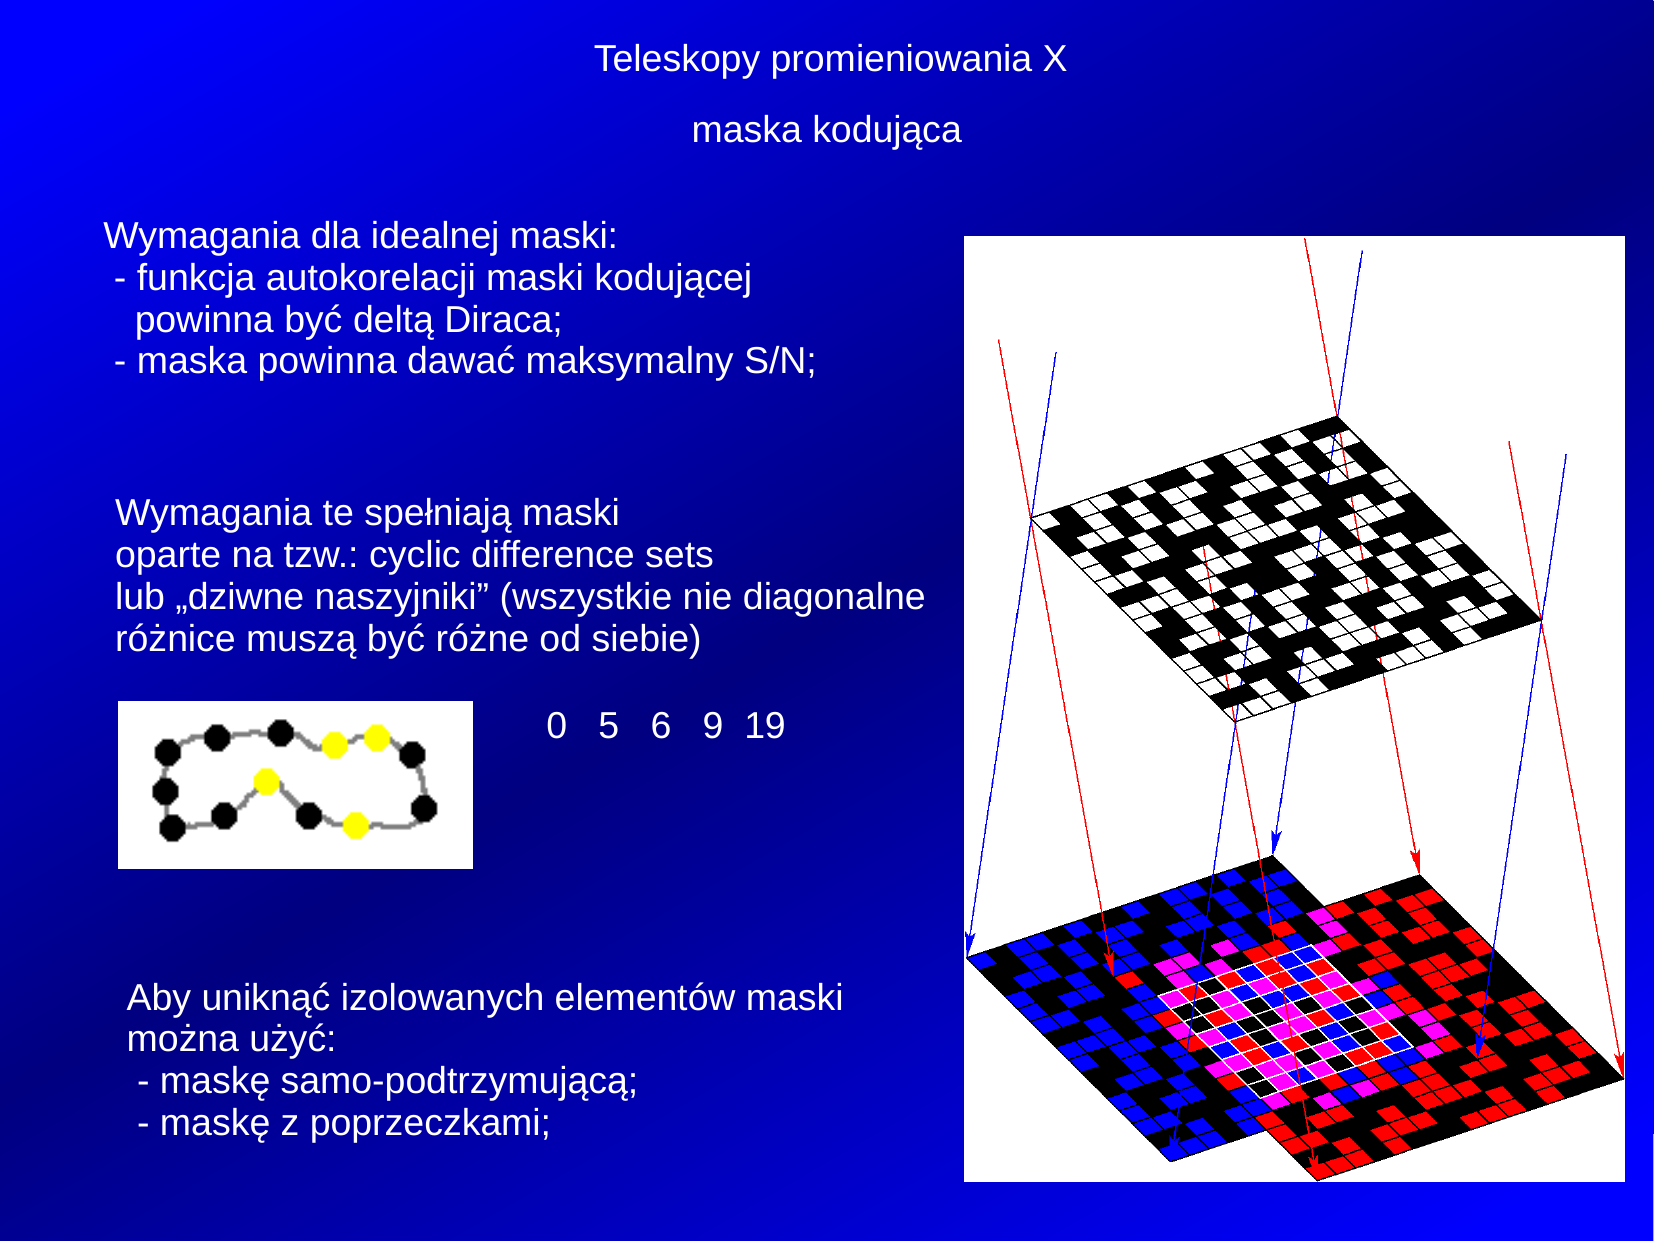

Teleskopy promieniowania X
maska kodująca
Wymagania dla idealnej maski:
 - funkcja autokorelacji maski kodującej
 powinna być deltą Diraca;
 - maska powinna dawać maksymalny S/N;
Wymagania te spełniają maski
oparte na tzw.: cyclic difference sets
lub „dziwne naszyjniki” (wszystkie nie diagonalne
różnice muszą być różne od siebie)
0 5 6 9 19
Aby uniknąć izolowanych elementów maski
można użyć:
 - maskę samo-podtrzymującą;
 - maskę z poprzeczkami;